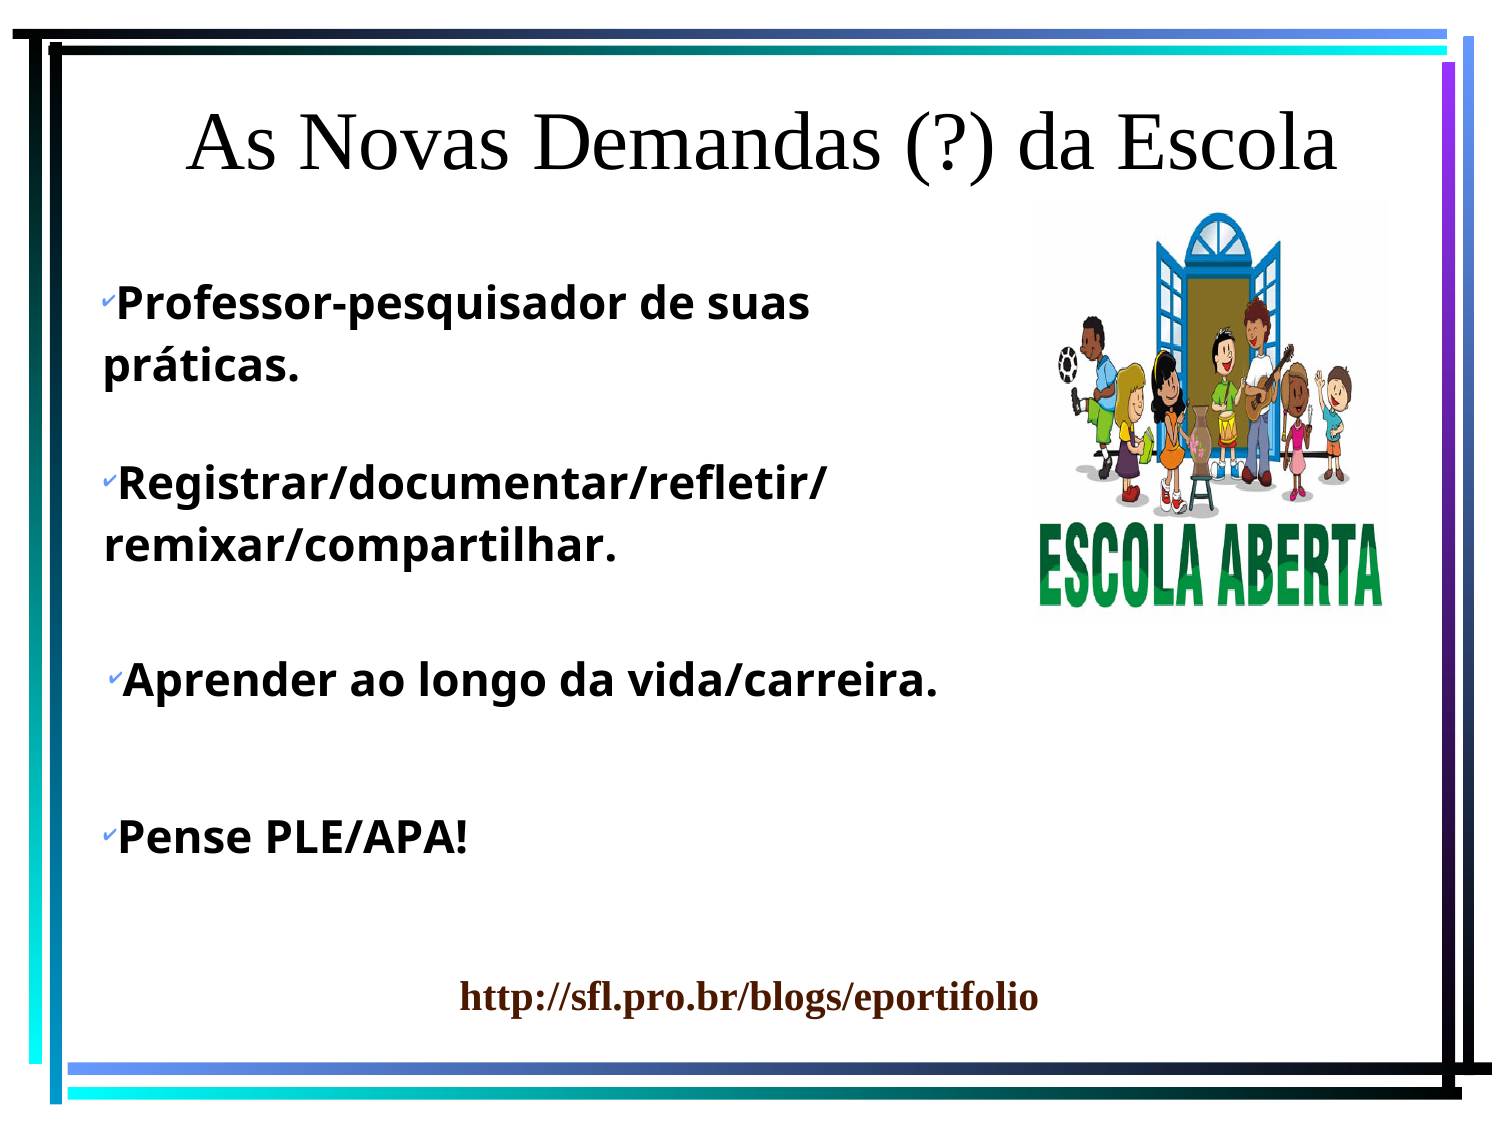

# As Novas Demandas (?) da Escola
Professor-pesquisador de suas práticas.
Registrar/documentar/refletir/remixar/compartilhar.
Aprender ao longo da vida/carreira.
Pense PLE/APA!
 http://sfl.pro.br/blogs/eportifolio